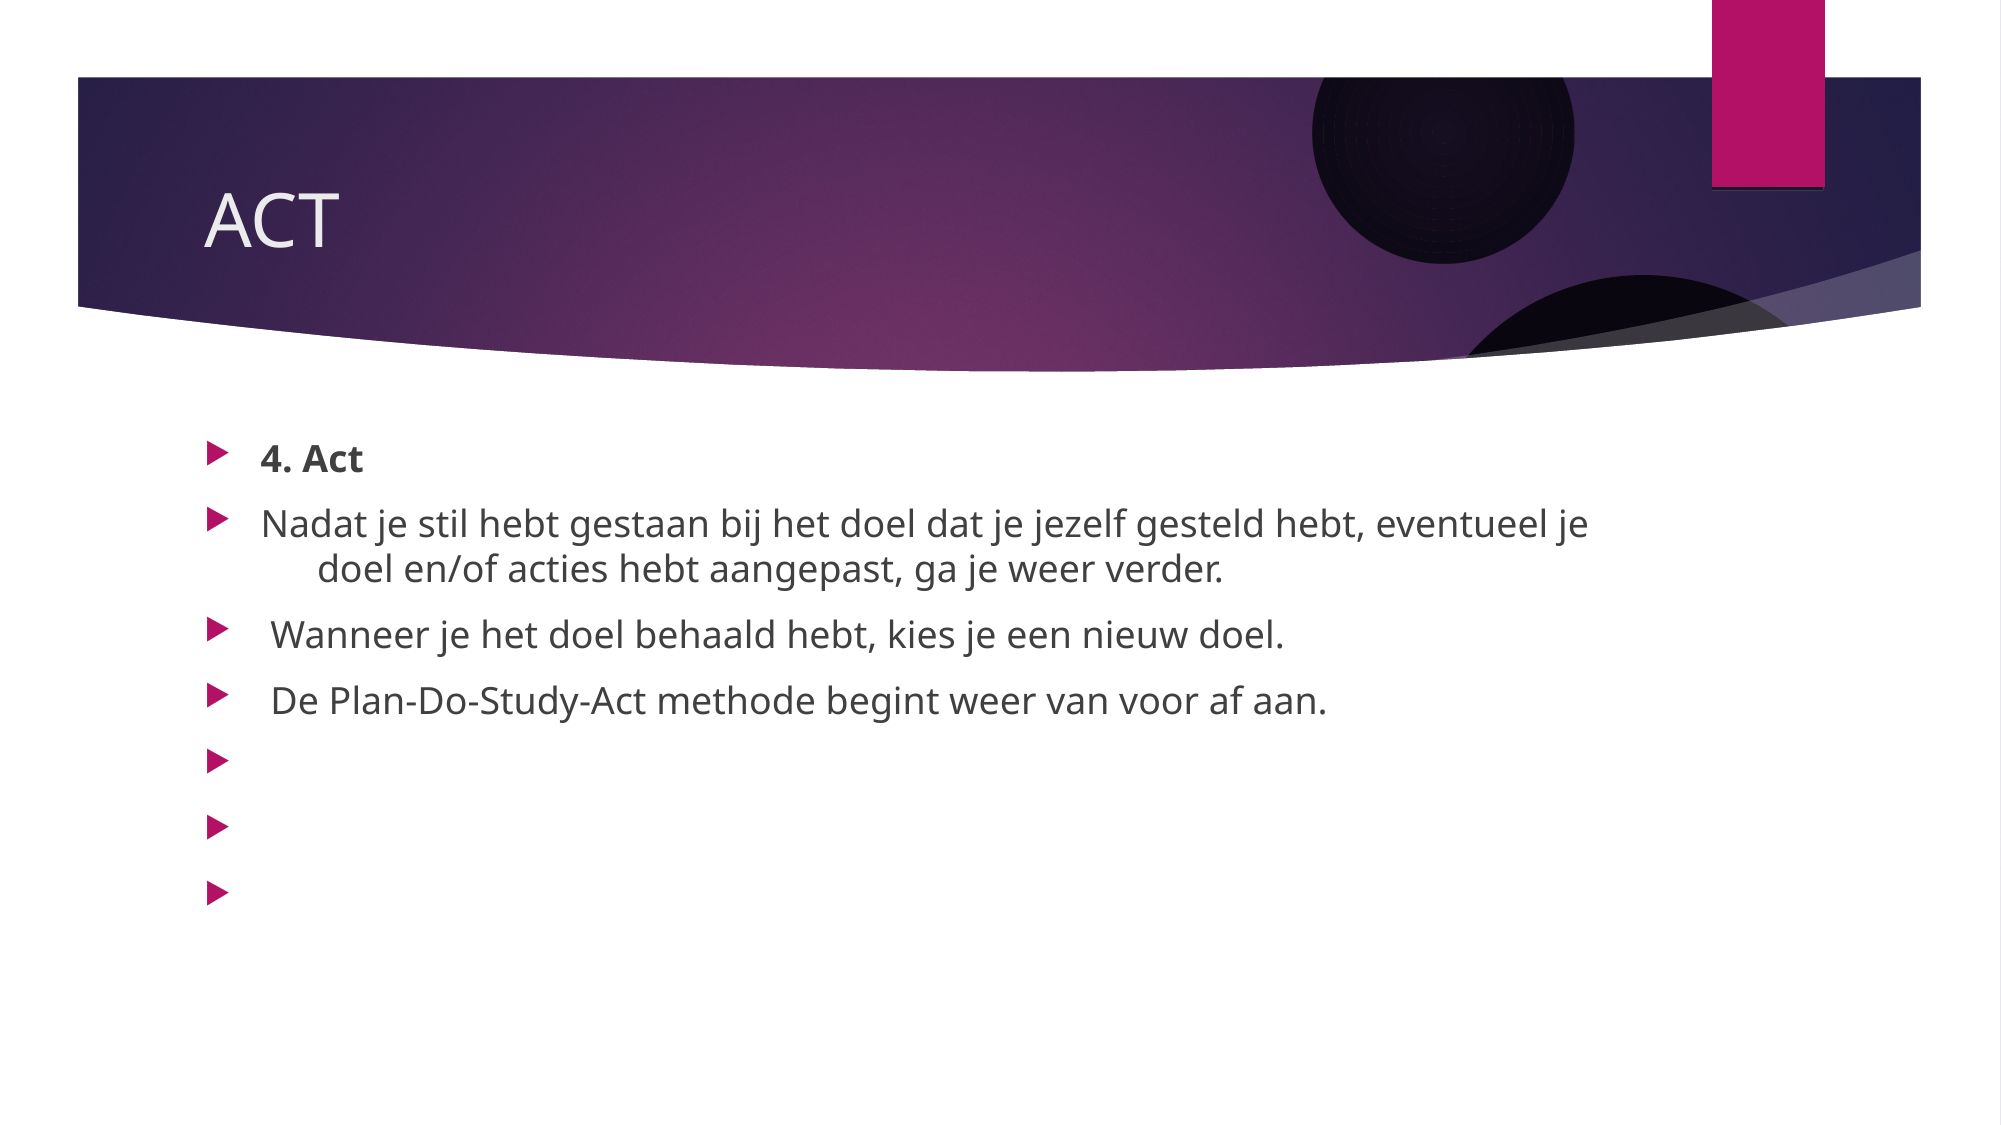

# ACT
4. Act
Nadat je stil hebt gestaan bij het doel dat je jezelf gesteld hebt, eventueel je doel en/of acties hebt aangepast, ga je weer verder.
 Wanneer je het doel behaald hebt, kies je een nieuw doel.
 De Plan-Do-Study-Act methode begint weer van voor af aan.